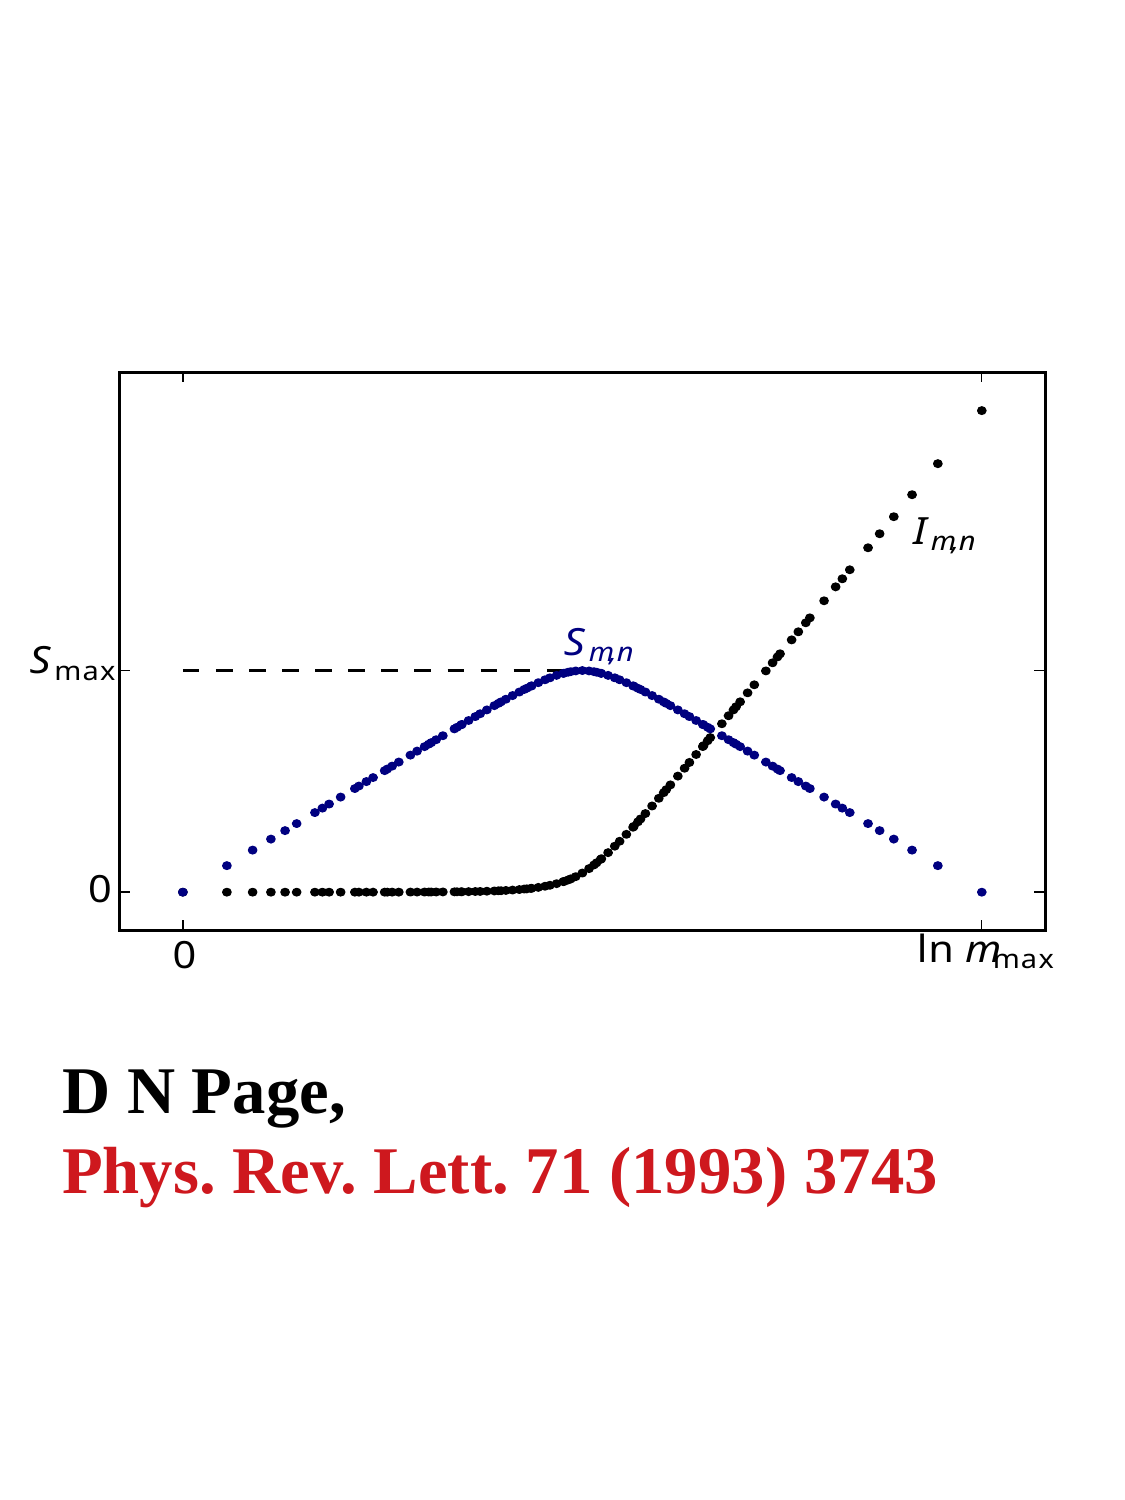

D N Page,
Phys. Rev. Lett. 71 (1993) 3743